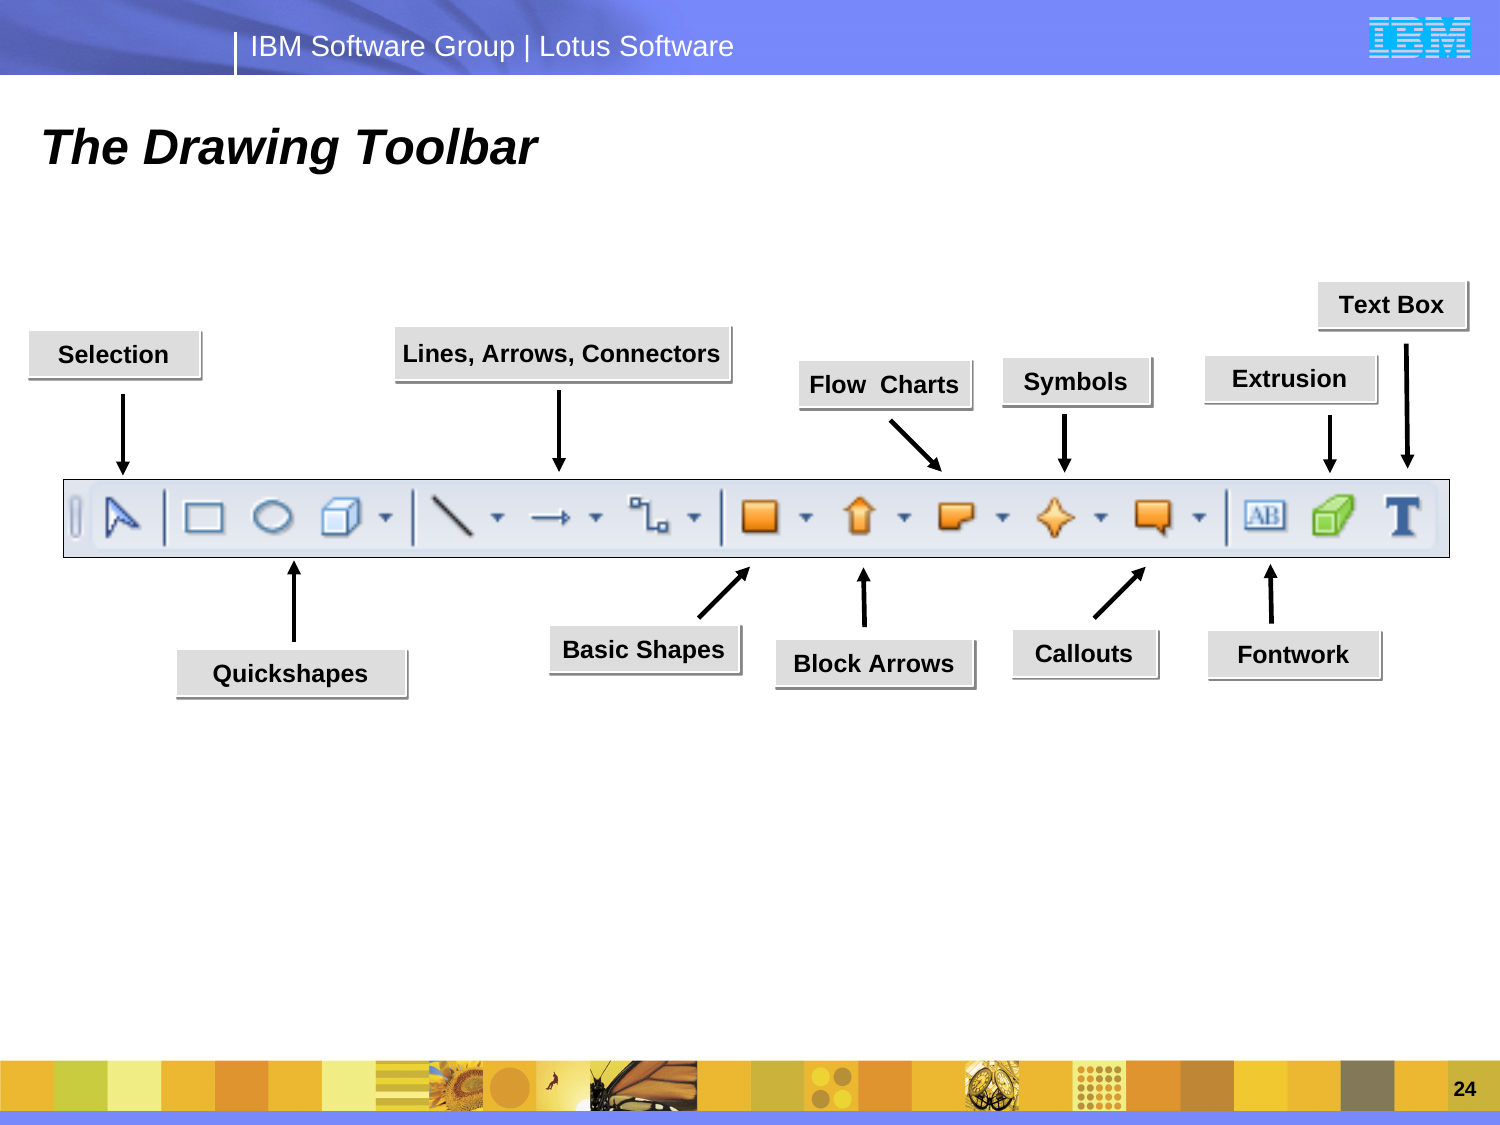

# The Drawing Toolbar
Text Box
Lines, Arrows, Connectors
Selection
Extrusion
Symbols
Flow Charts
Basic Shapes
Callouts
Fontwork
Block Arrows
Quickshapes
24